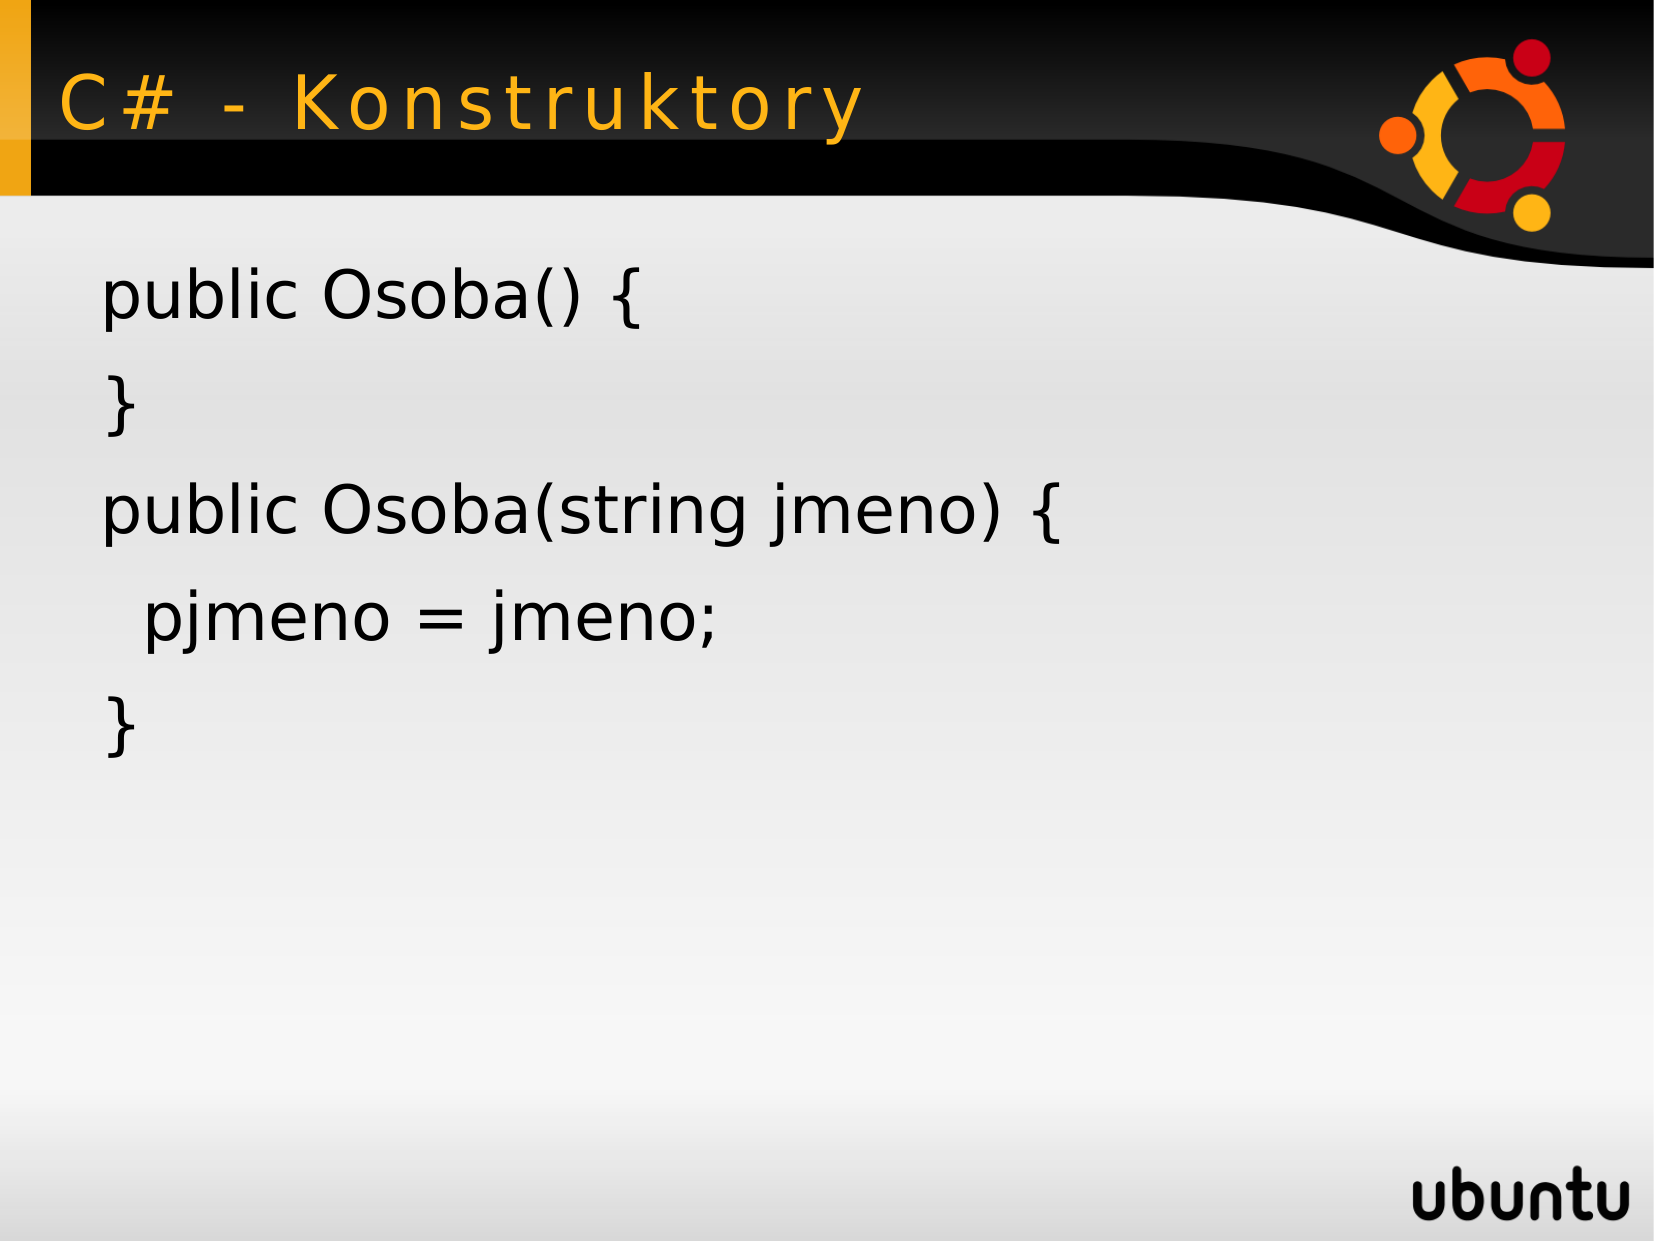

# C# - Konstruktory
public Osoba() {
}
public Osoba(string jmeno) {
 pjmeno = jmeno;
}